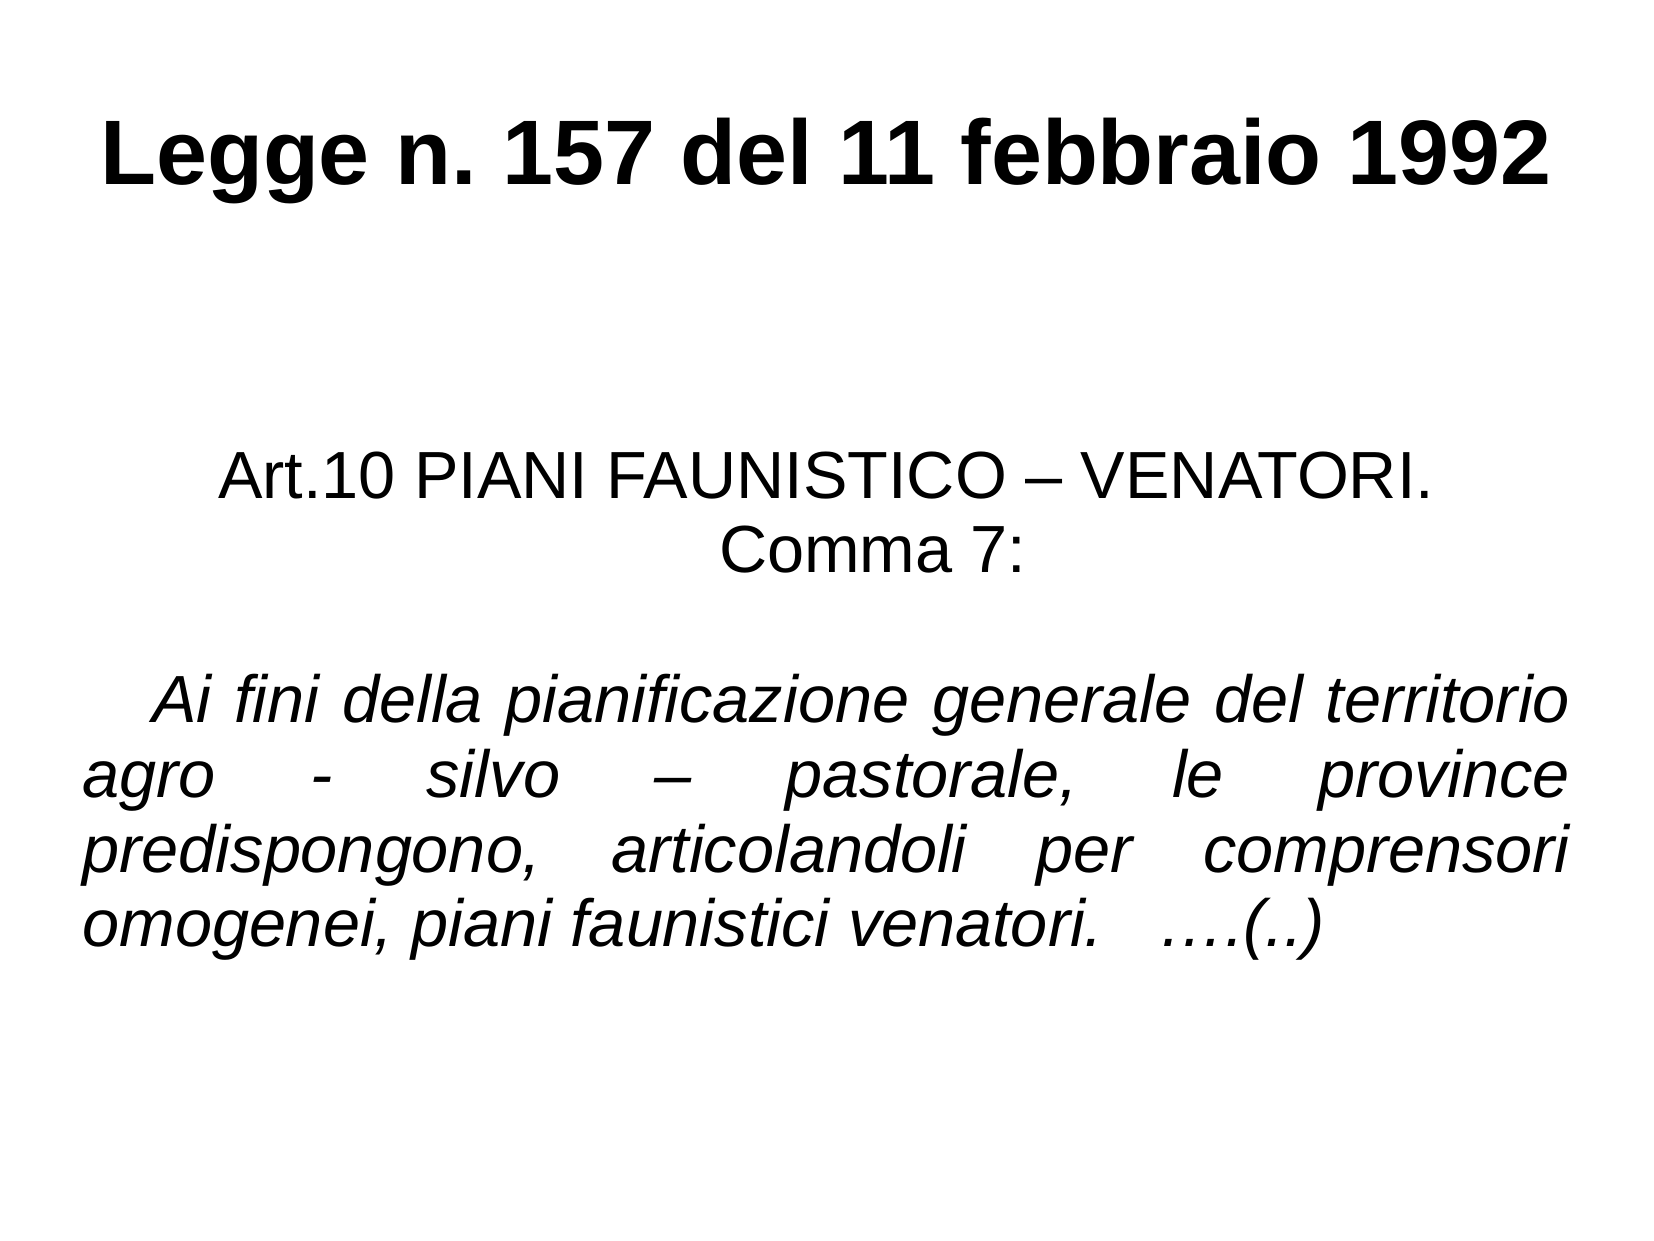

# Legge n. 157 del 11 febbraio 1992
Art.10 PIANI FAUNISTICO – VENATORI.
 Comma 7:
 Ai fini della pianificazione generale del territorio agro - silvo – pastorale, le province predispongono, articolandoli per comprensori omogenei, piani faunistici venatori. ….(..)